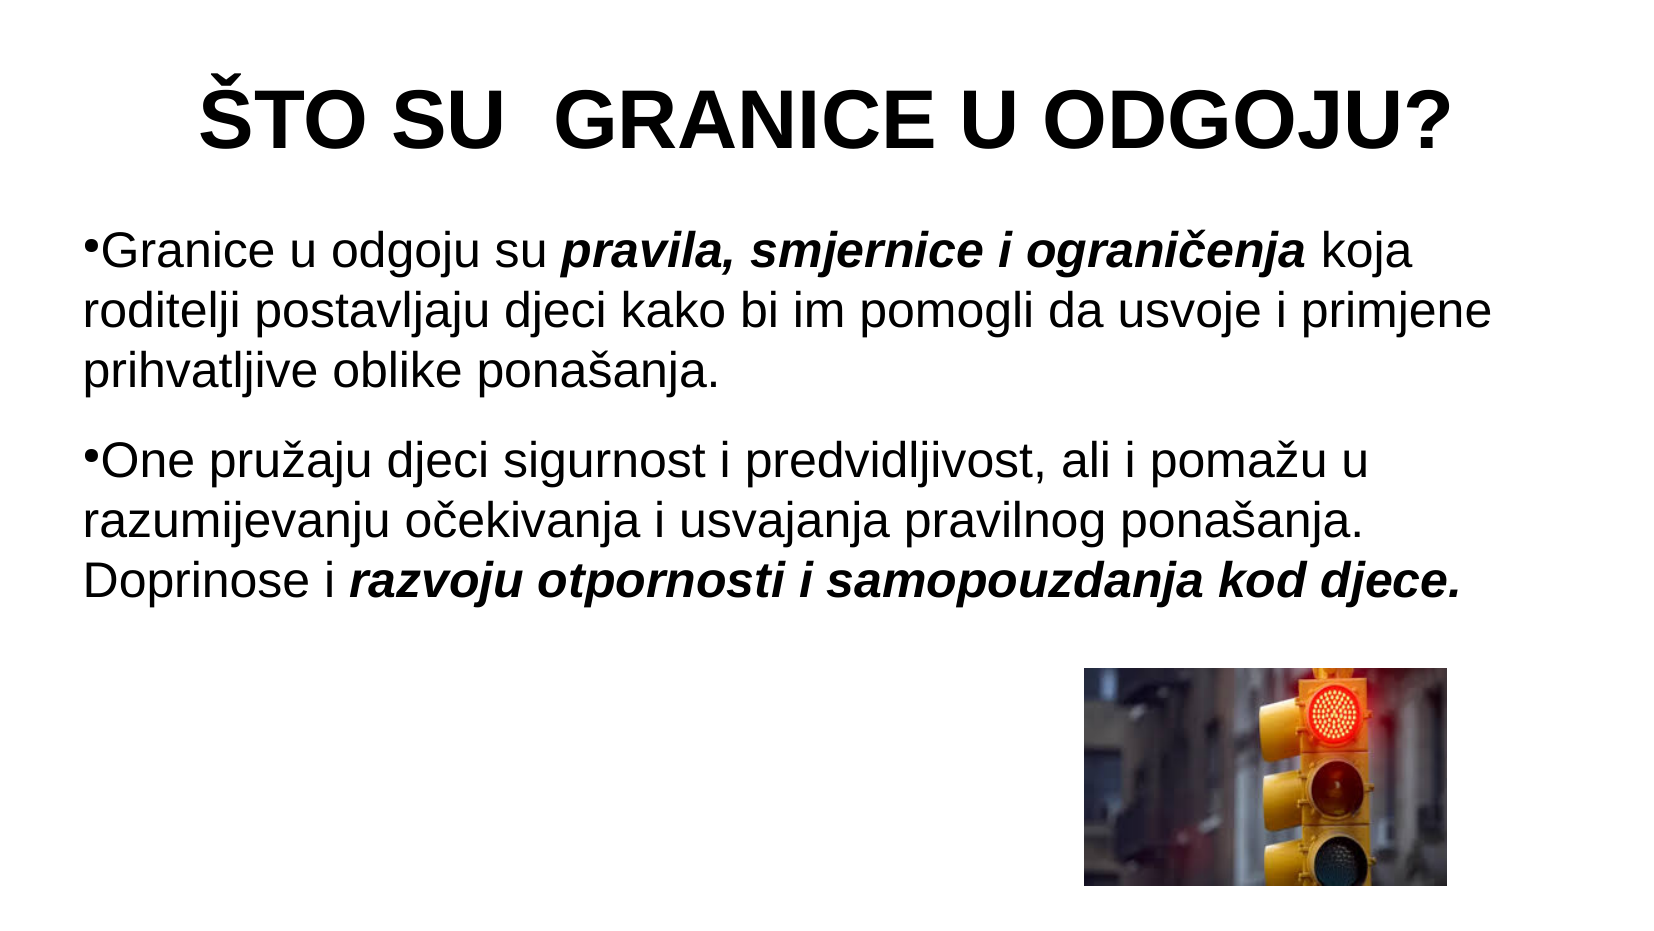

# ŠTO SU GRANICE U ODGOJU?
Granice u odgoju su pravila, smjernice i ograničenja koja roditelji postavljaju djeci kako bi im pomogli da usvoje i primjene prihvatljive oblike ponašanja.
One pružaju djeci sigurnost i predvidljivost, ali i pomažu u razumijevanju očekivanja i usvajanja pravilnog ponašanja. Doprinose i razvoju otpornosti i samopouzdanja kod djece.